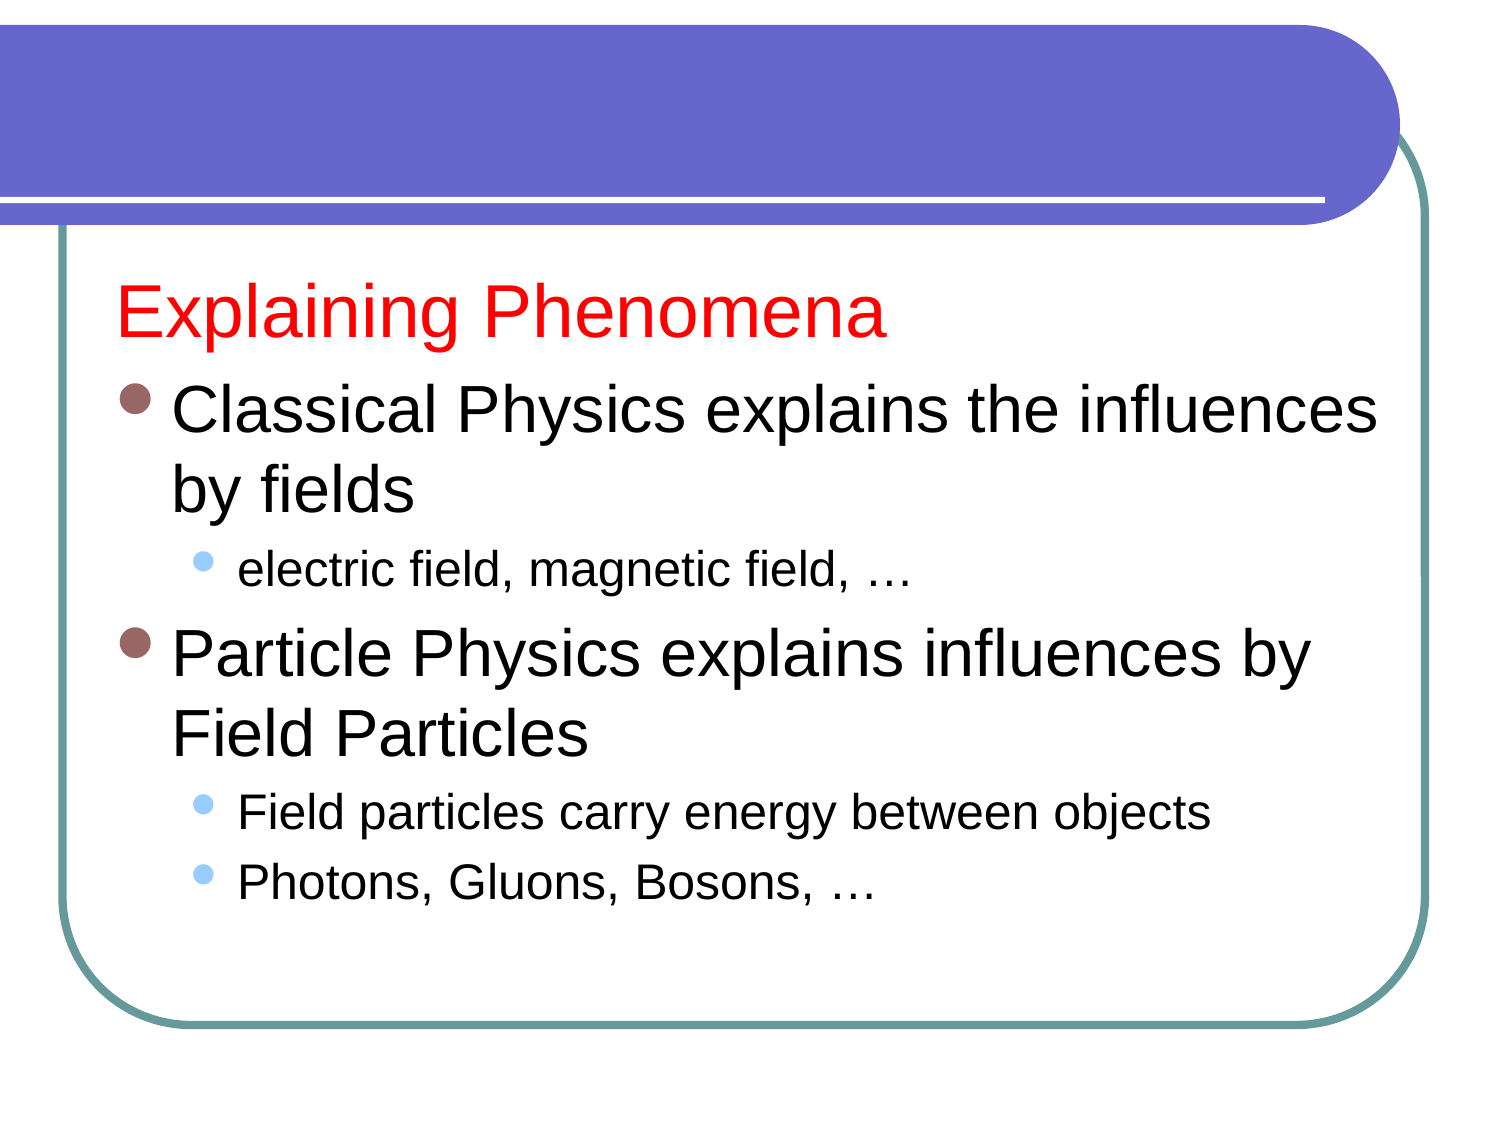

#
Explaining Phenomena
Classical Physics explains the influences by fields
electric field, magnetic field, …
Particle Physics explains influences by Field Particles
Field particles carry energy between objects
Photons, Gluons, Bosons, …